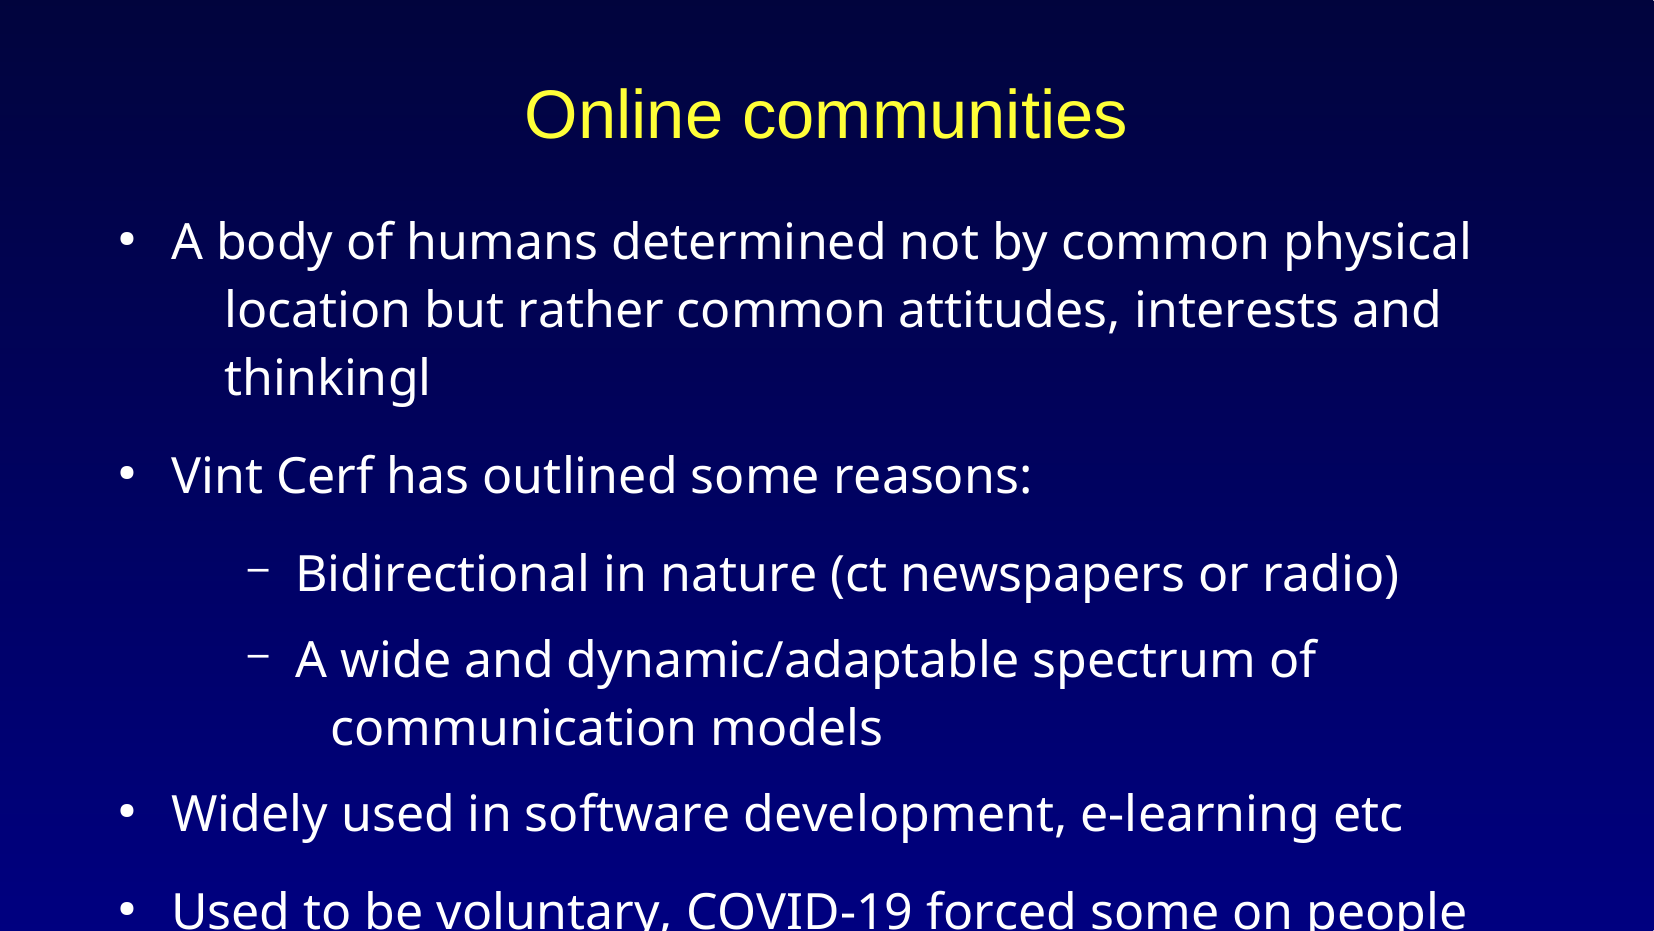

# Online communities
A body of humans determined not by common physical location but rather common attitudes, interests and thinkingl
Vint Cerf has outlined some reasons:
Bidirectional in nature (ct newspapers or radio)
A wide and dynamic/adaptable spectrum of communication models
Widely used in software development, e-learning etc
Used to be voluntary, COVID-19 forced some on people